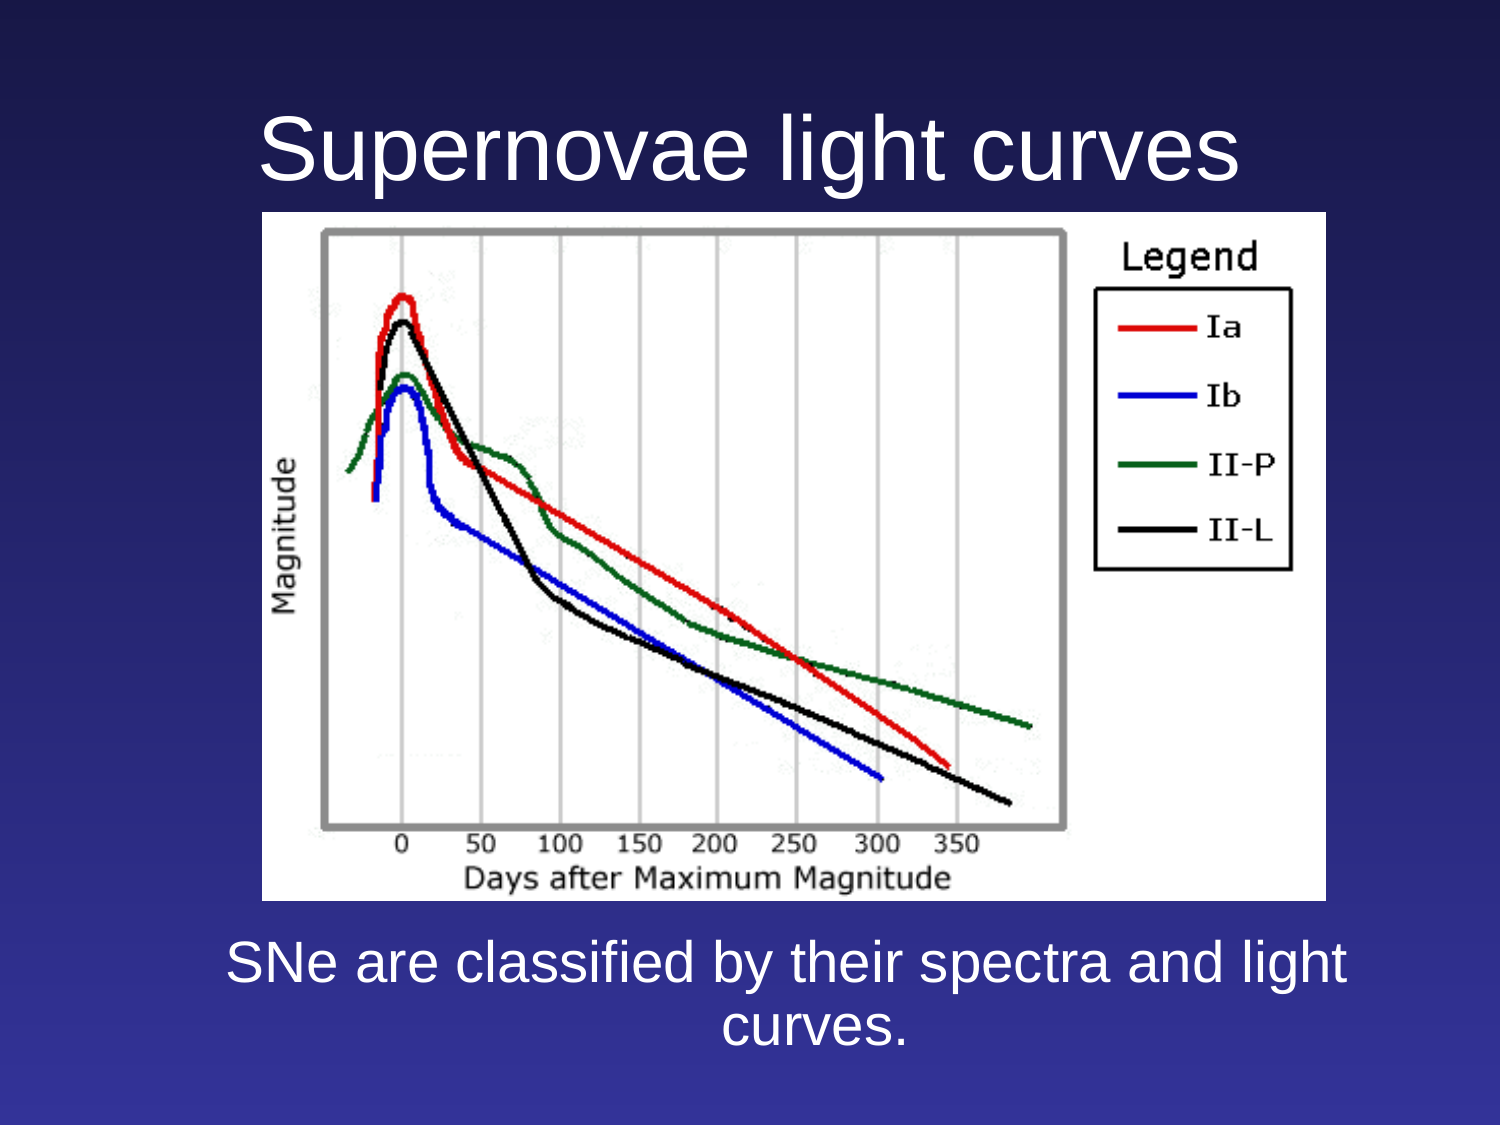

# Supernovae light curves
SNe are classified by their spectra and light curves.